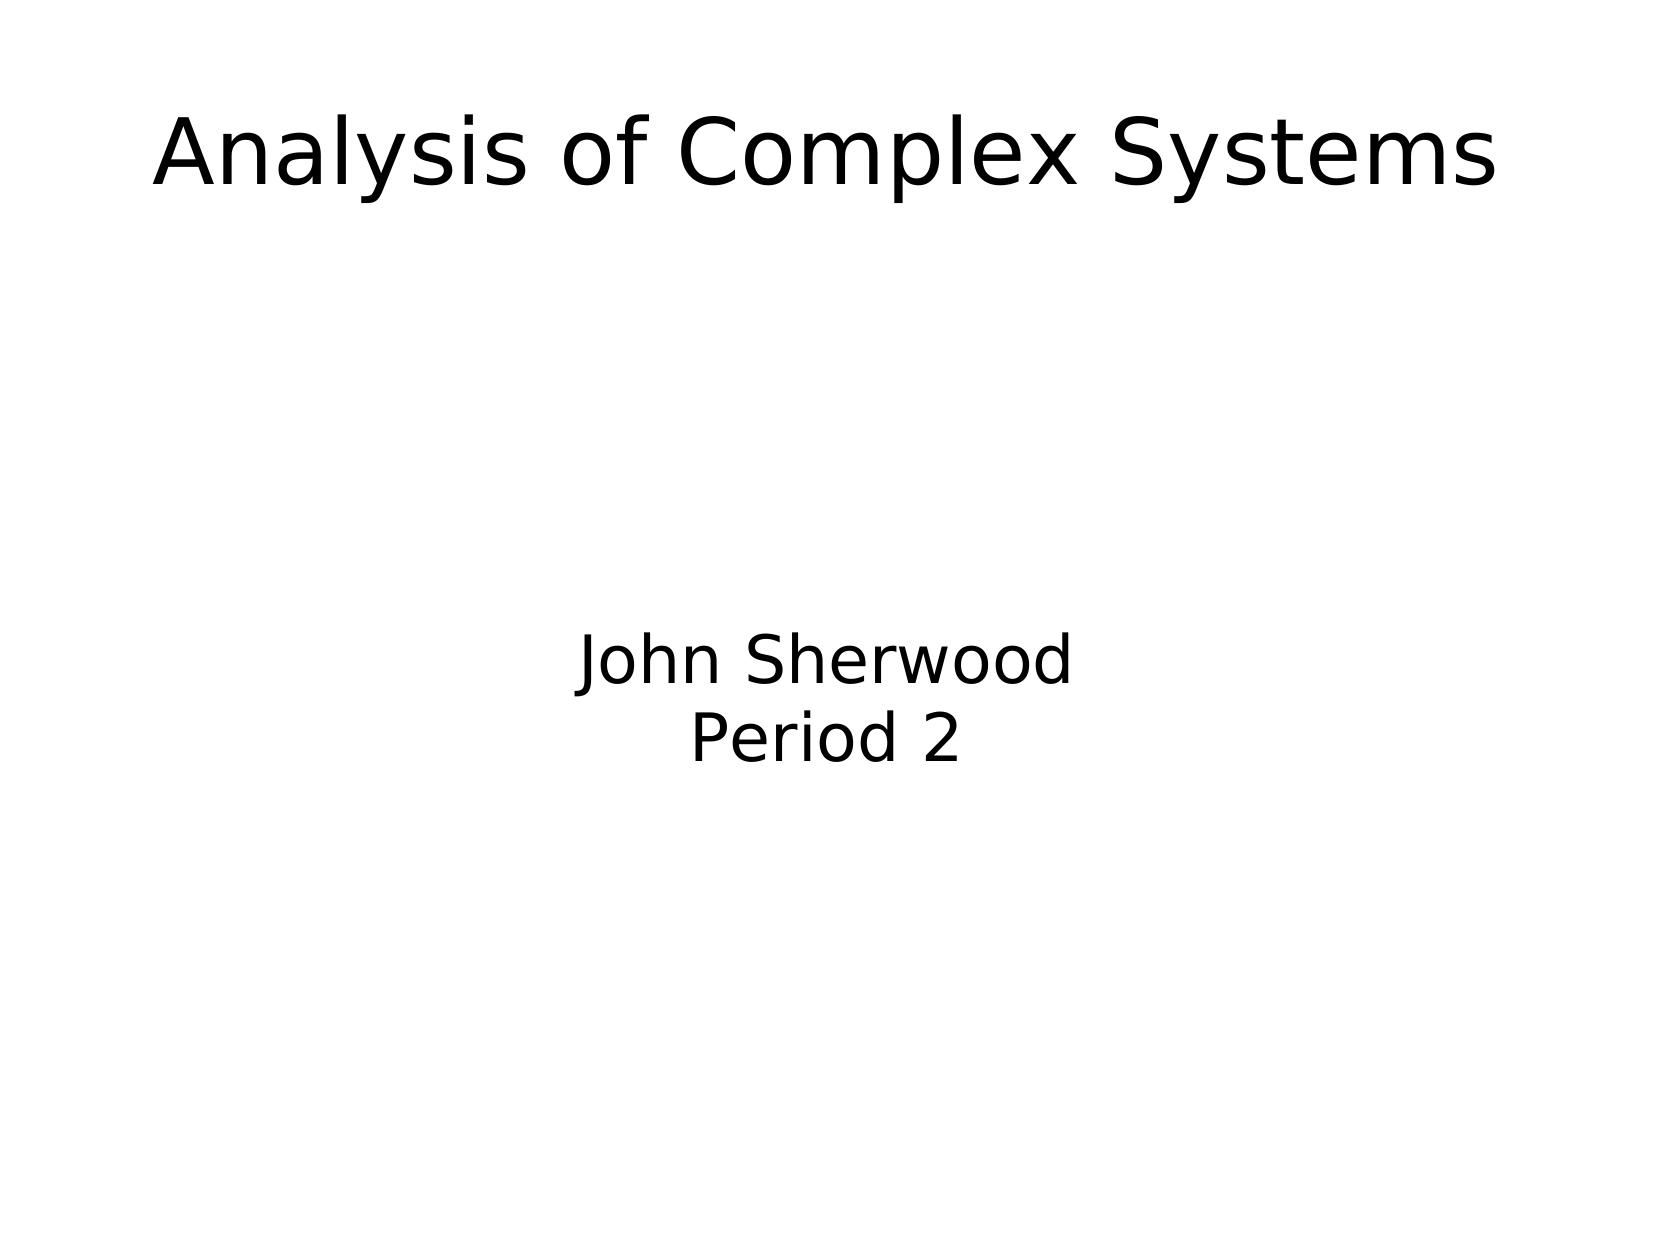

# Analysis of Complex Systems
John Sherwood
Period 2